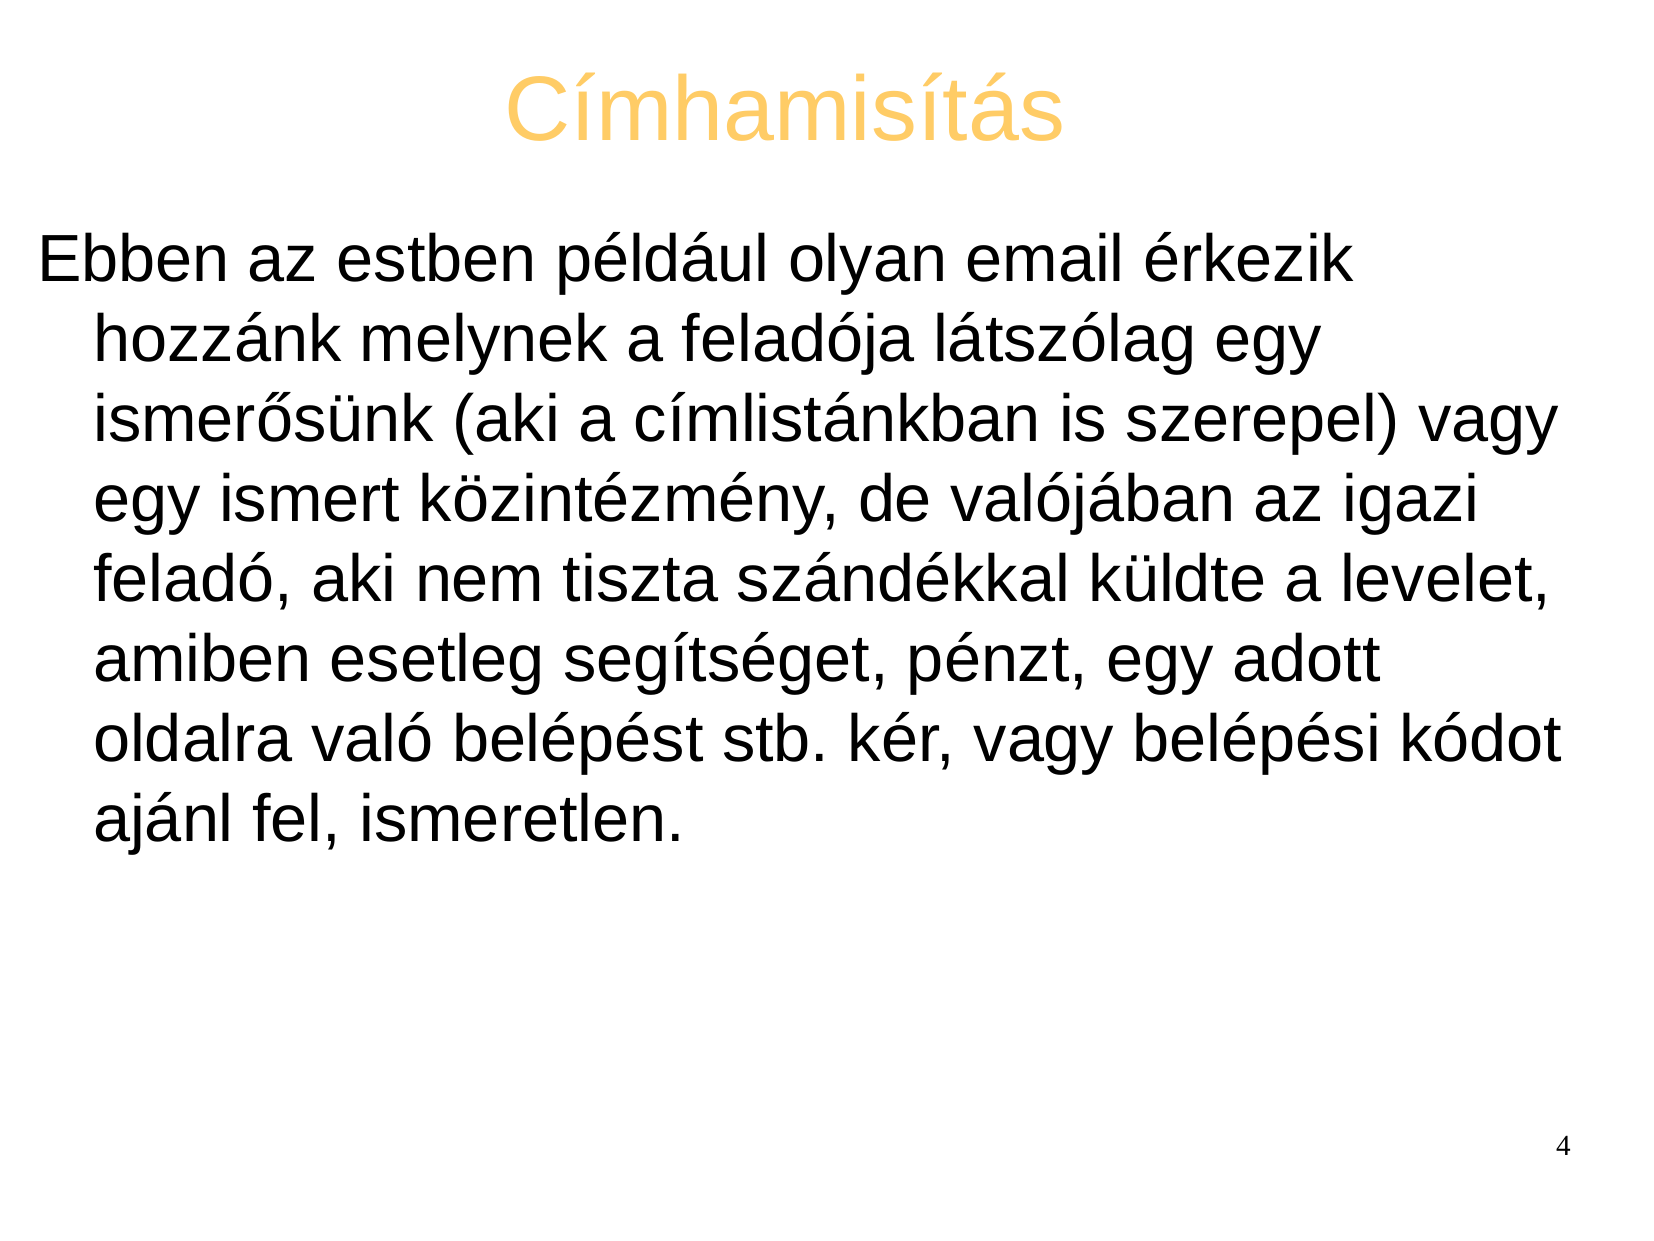

# Címhamisítás
Ebben az estben például olyan email érkezik hozzánk melynek a feladója látszólag egy ismerősünk (aki a címlistánkban is szerepel) vagy egy ismert közintézmény, de valójában az igazi feladó, aki nem tiszta szándékkal küldte a levelet, amiben esetleg segítséget, pénzt, egy adott oldalra való belépést stb. kér, vagy belépési kódot ajánl fel, ismeretlen.
4